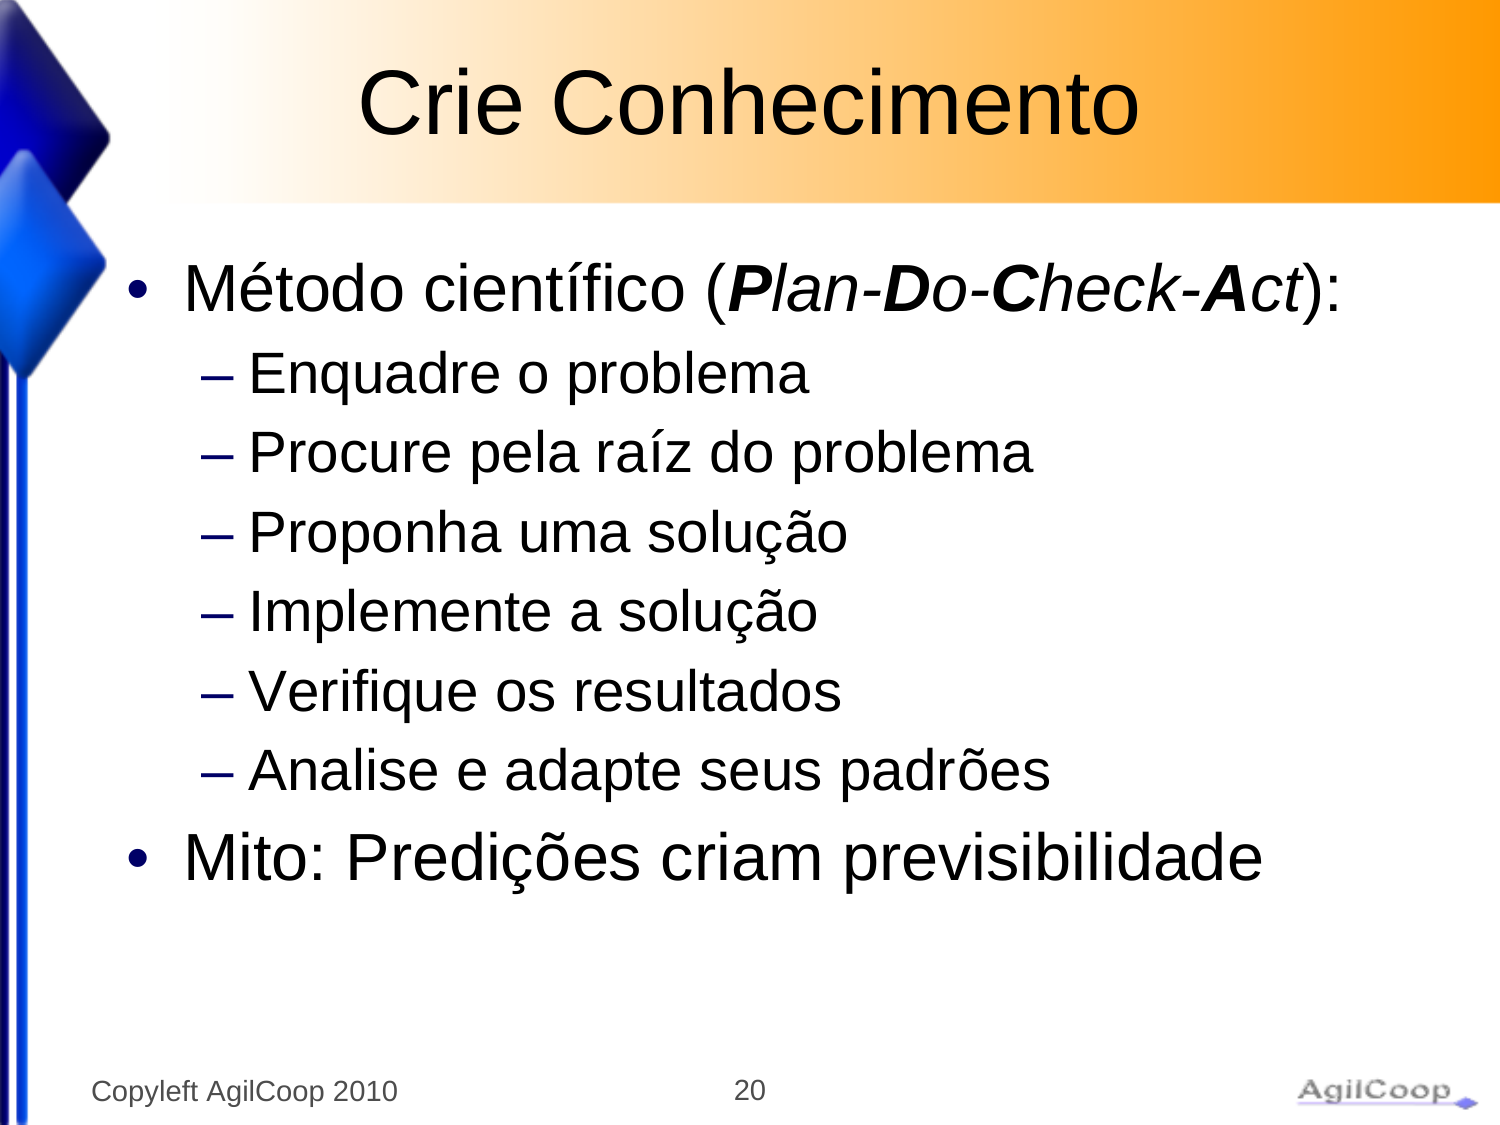

# Crie Conhecimento
Método científico (Plan-Do-Check-Act):
Enquadre o problema
Procure pela raíz do problema
Proponha uma solução
Implemente a solução
Verifique os resultados
Analise e adapte seus padrões
Mito: Predições criam previsibilidade
Copyleft AgilCoop 2010
20